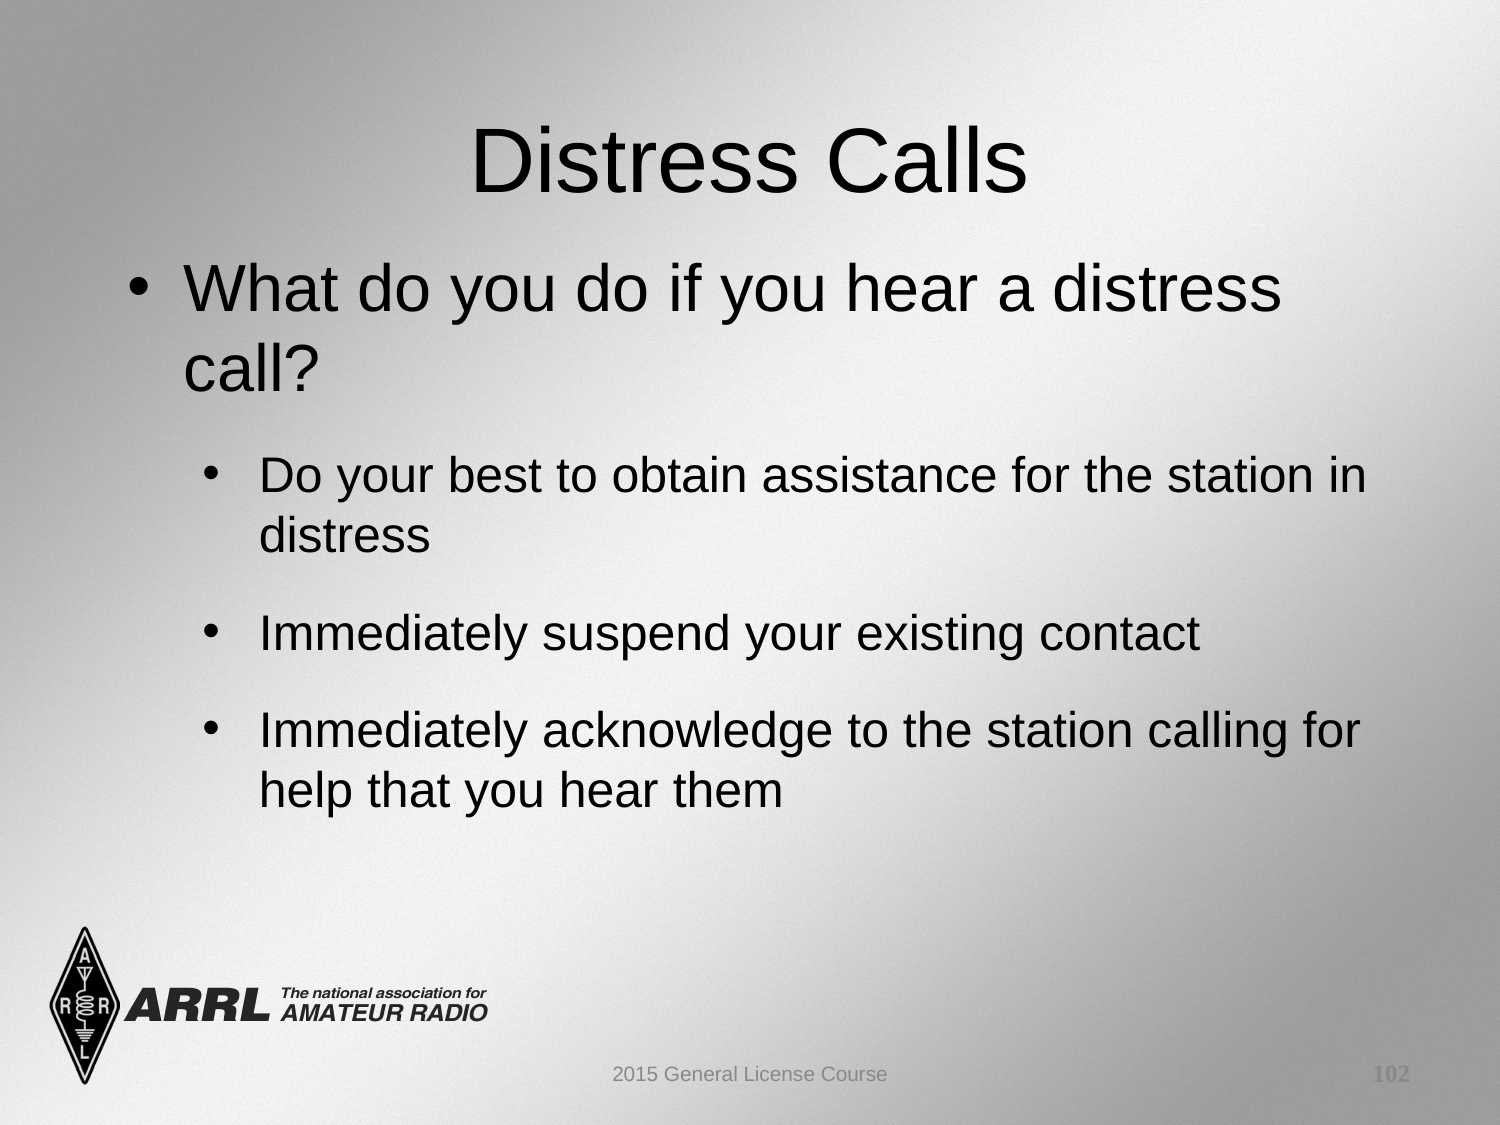

Distress Calls
What do you do if you hear a distress call?
Do your best to obtain assistance for the station in distress
Immediately suspend your existing contact
Immediately acknowledge to the station calling for help that you hear them
2015 General License Course